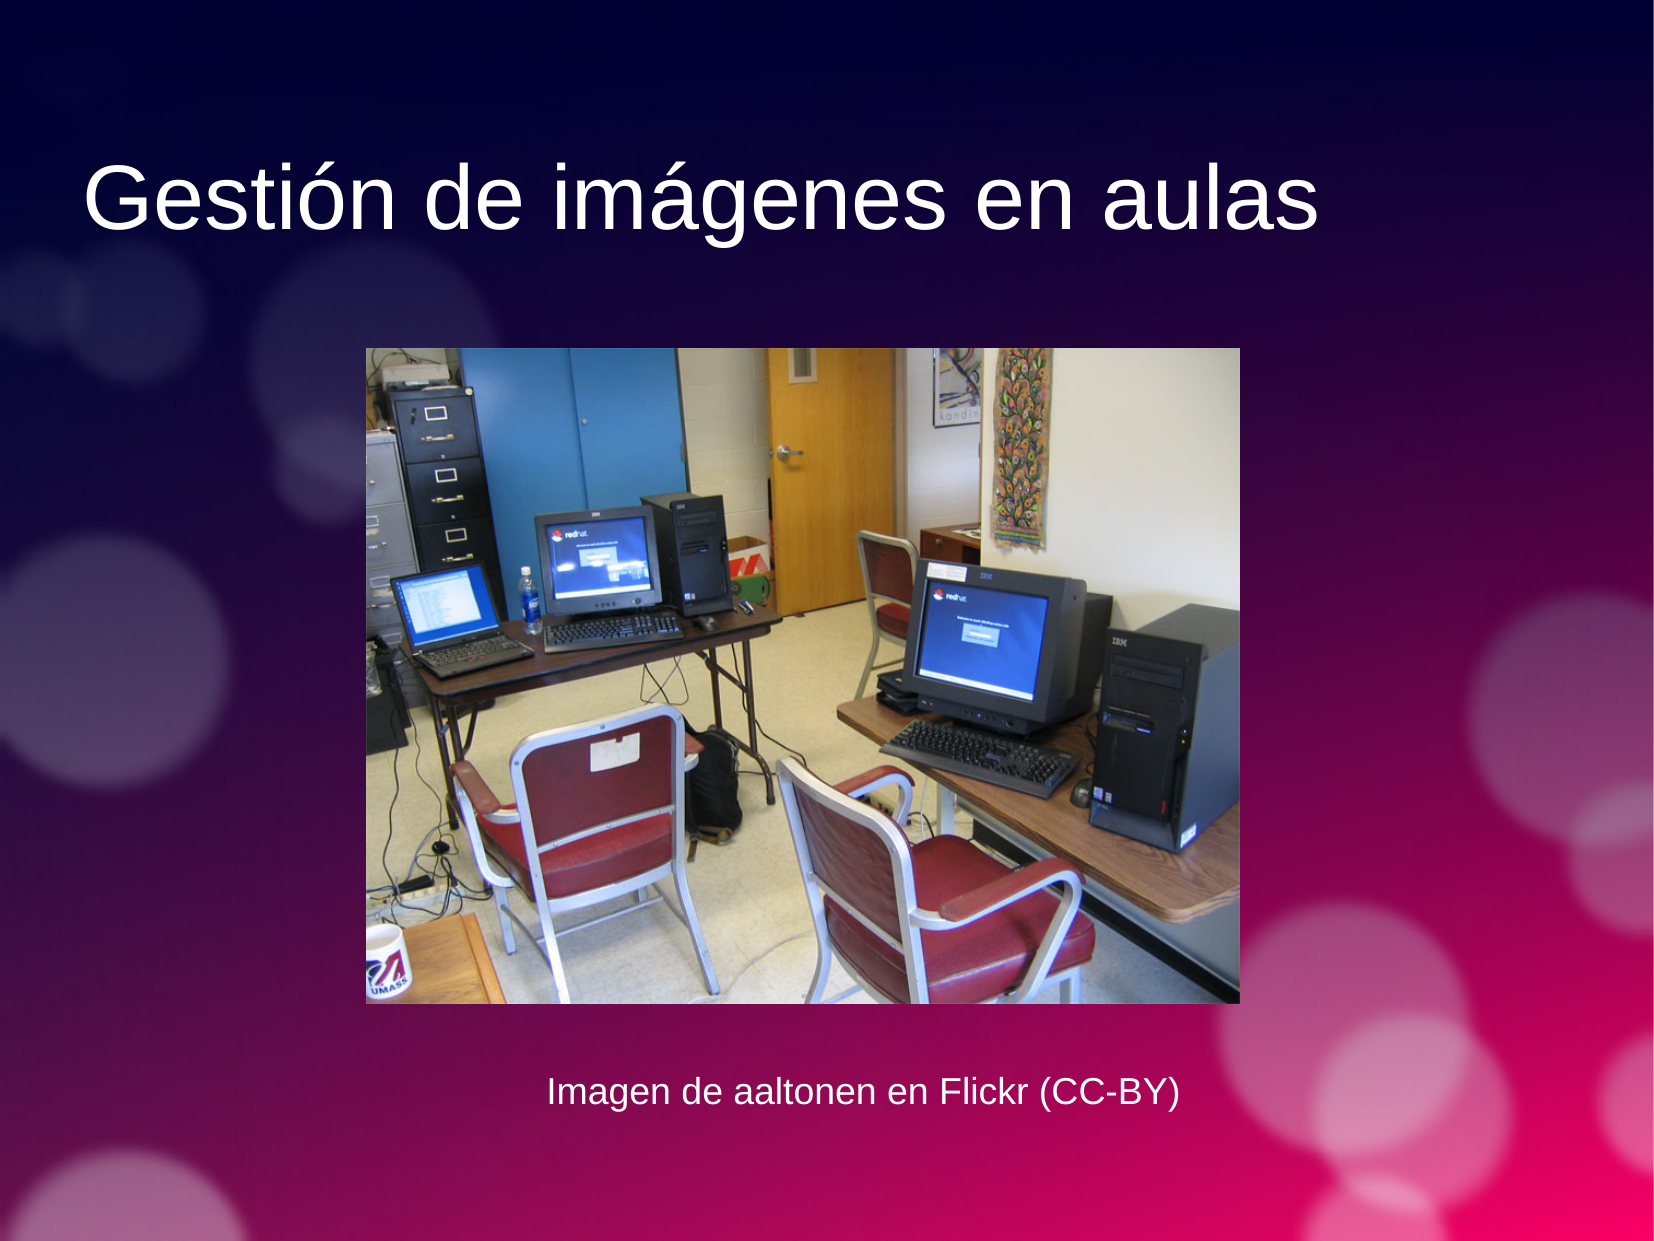

# Gestión de imágenes en aulas
Imagen de aaltonen en Flickr (CC-BY)